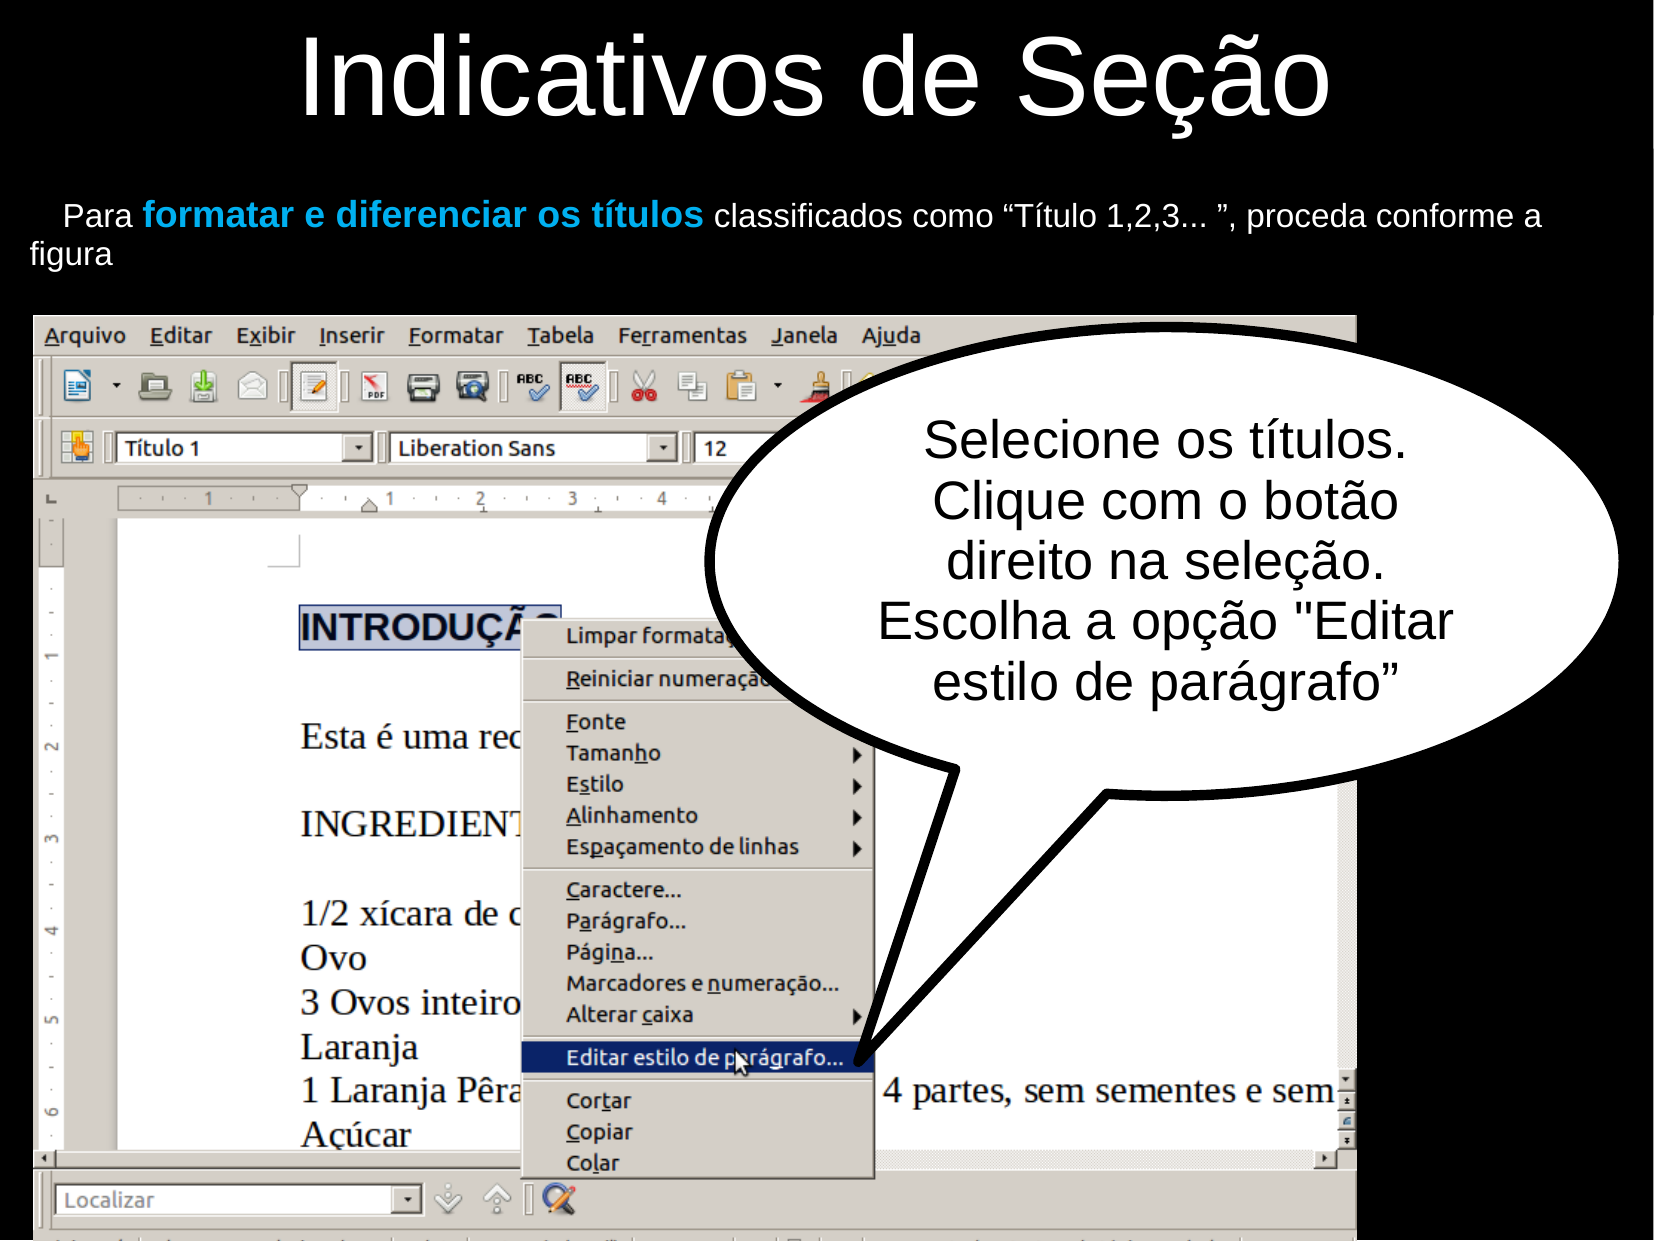

# Indicativos de Seção
Para formatar e diferenciar os títulos classificados como “Título 1,2,3... ”, proceda conforme a figura
Selecione os títulos. Clique com o botão direito na seleção. Escolha a opção "Editar estilo de parágrafo”